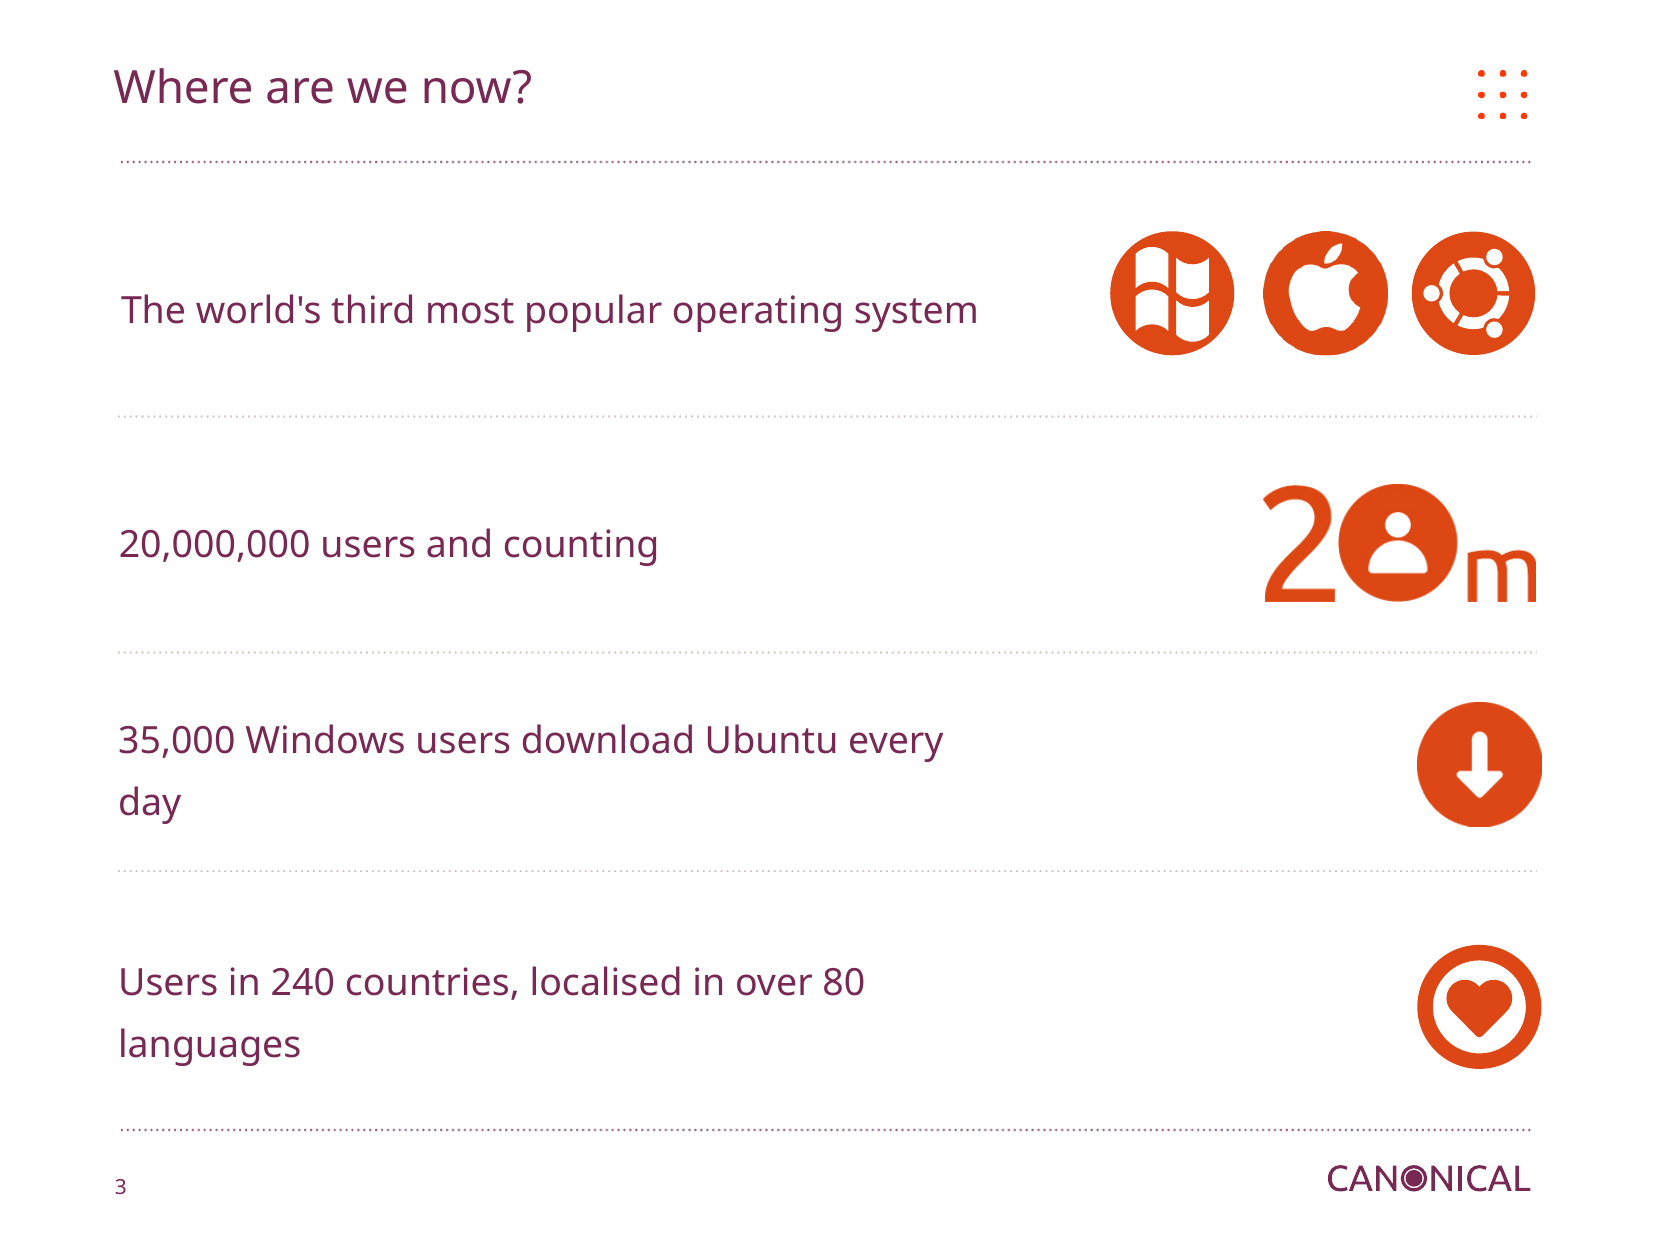

# Where are we now?
The world's third most popular operating system
20,000,000 users and counting
35,000 Windows users download Ubuntu every day
Users in 240 countries, localised in over 80 languages